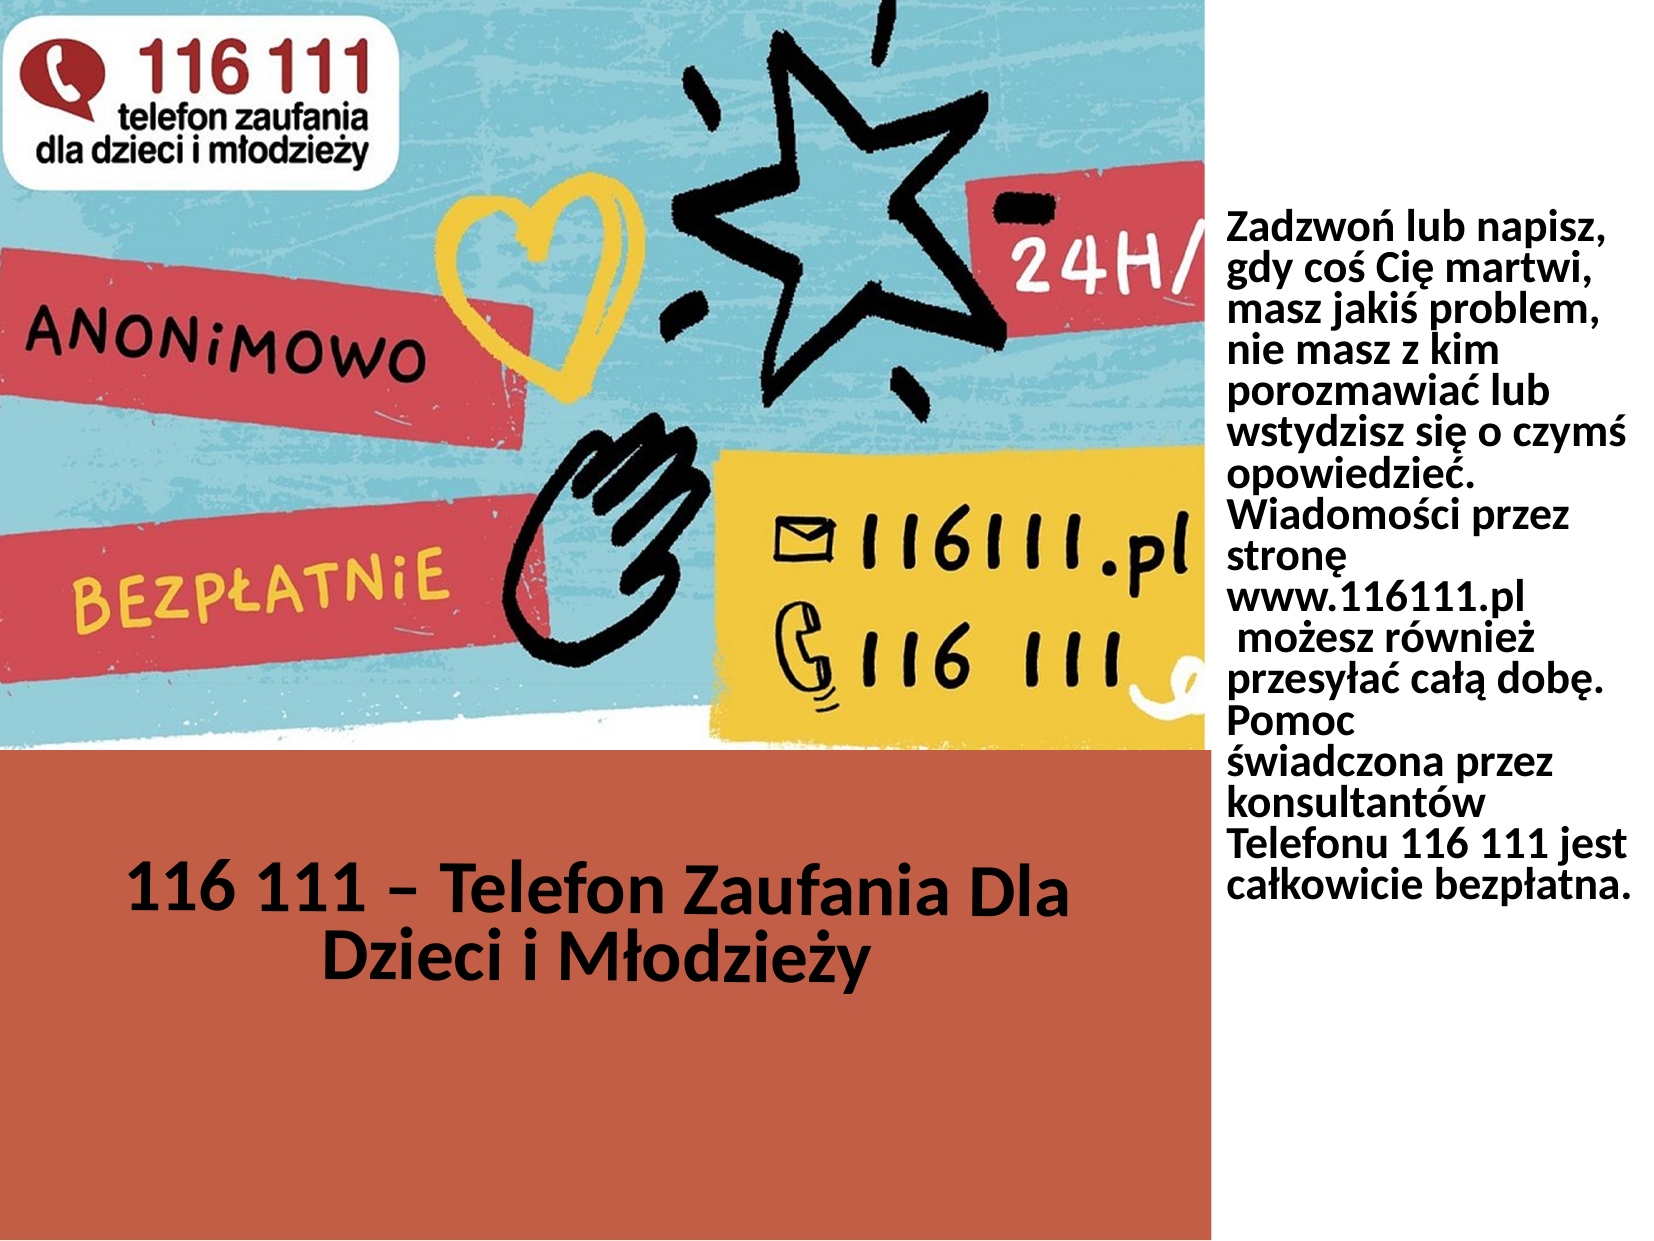

Zadzwoń lub napisz, gdy coś Cię martwi, masz jakiś problem, nie masz z kim porozmawiać lub wstydzisz się o czymś opowiedzieć. Wiadomości przez stronę www.116111.pl możesz również przesyłać całą dobę. Pomoc świadczona przez konsultantów Telefonu 116 111 jest całkowicie bezpłatna.
116 111 – Telefon Zaufania Dla Dzieci i Młodzieży